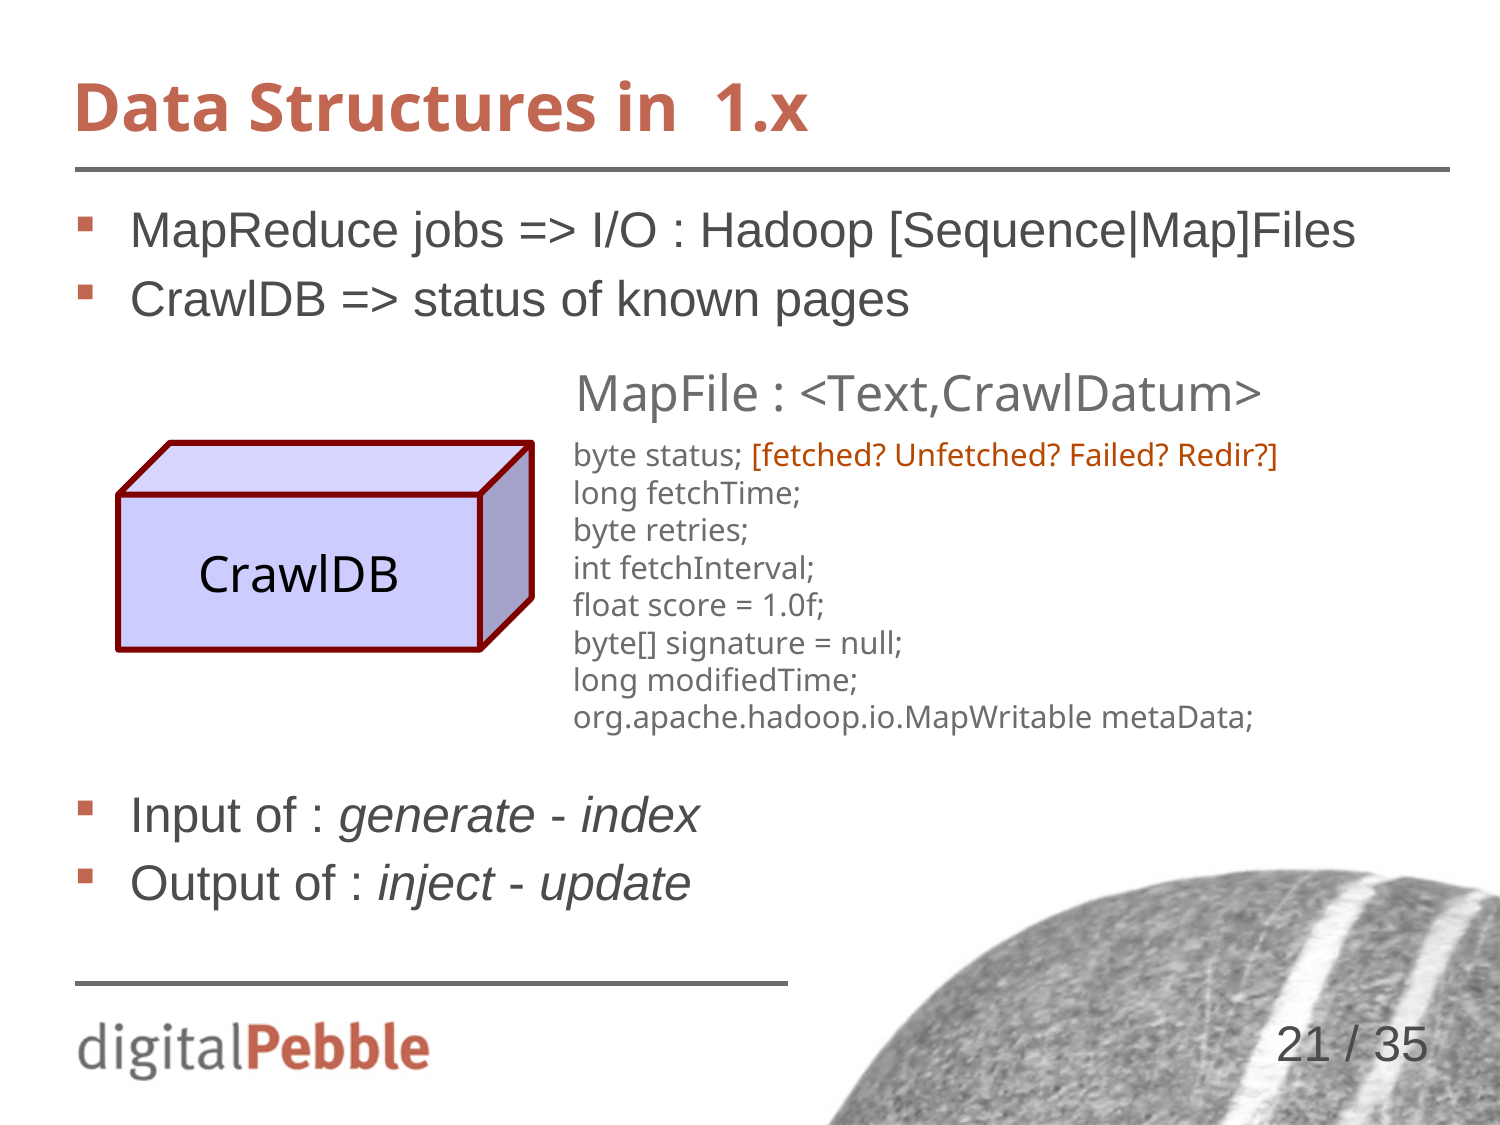

# Data Structures in 1.x
MapReduce jobs => I/O : Hadoop [Sequence|Map]Files
CrawlDB => status of known pages
MapFile : <Text,CrawlDatum>
 byte status; [fetched? Unfetched? Failed? Redir?]
 long fetchTime;
 byte retries;
 int fetchInterval;
 float score = 1.0f;
 byte[] signature = null;
 long modifiedTime;
 org.apache.hadoop.io.MapWritable metaData;
CrawlDB
Input of : generate - index
Output of : inject - update